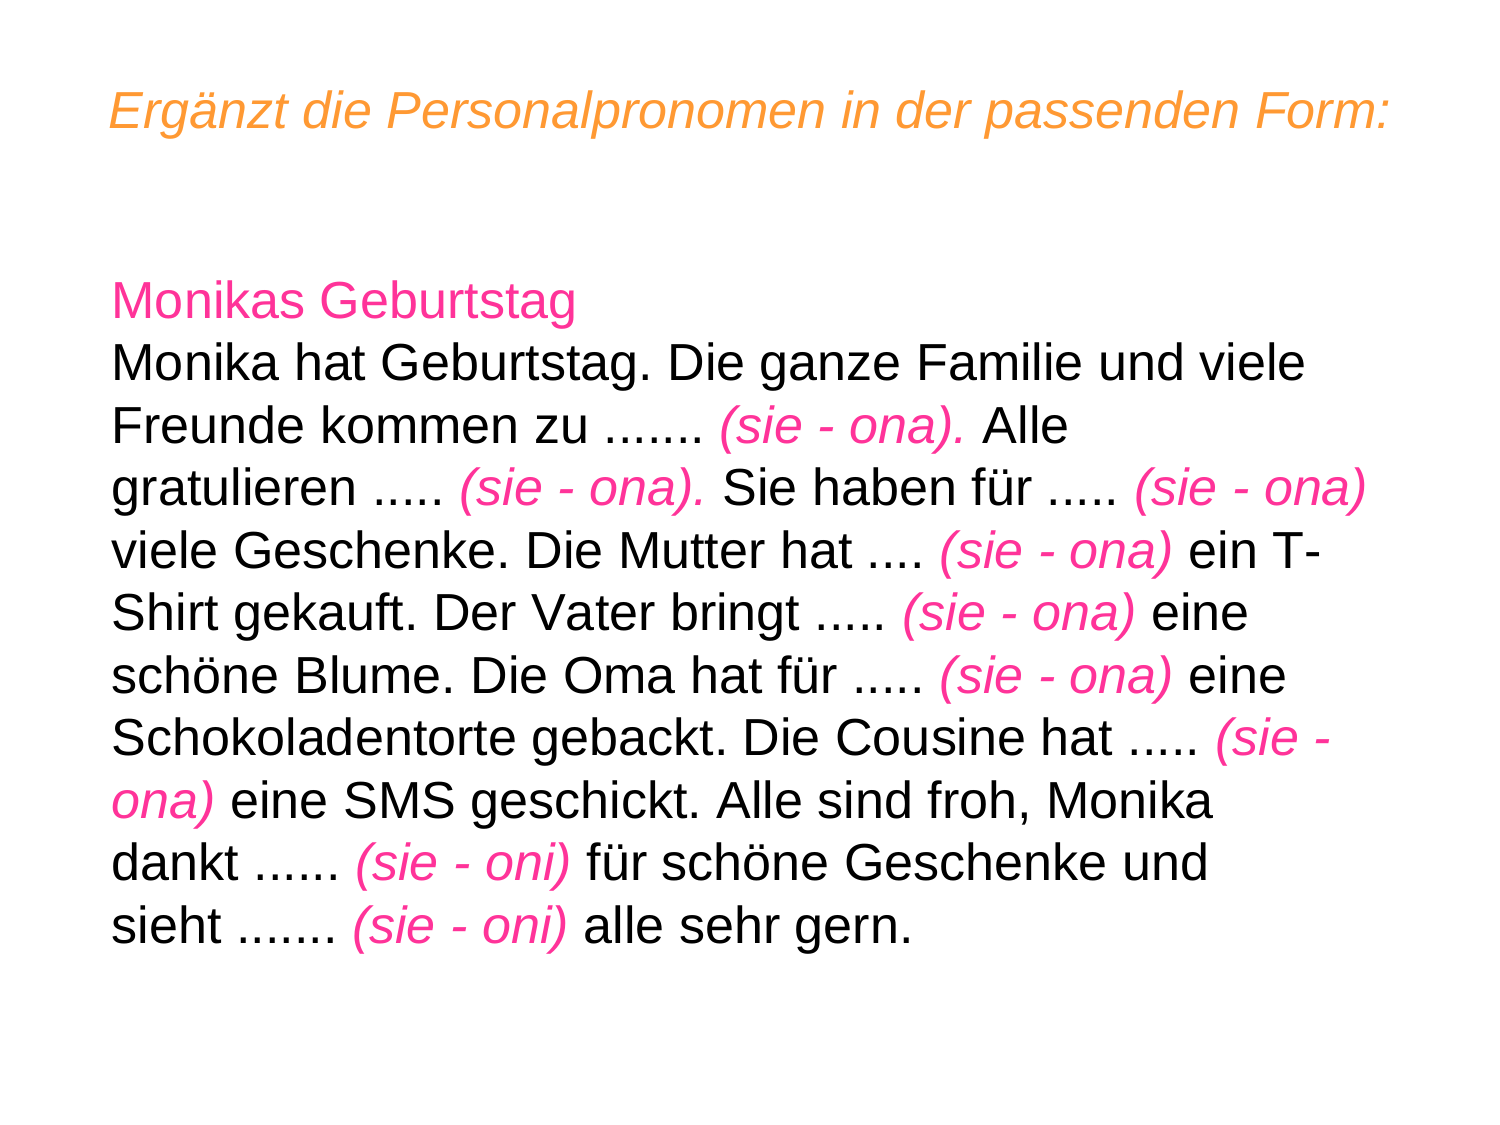

# Ergänzt die Personalpronomen in der passenden Form:
Monikas Geburtstag
Monika hat Geburtstag. Die ganze Familie und viele Freunde kommen zu ....... (sie - ona). Alle gratulieren ..... (sie - ona). Sie haben für ..... (sie - ona) viele Geschenke. Die Mutter hat .... (sie - ona) ein T-Shirt gekauft. Der Vater bringt ..... (sie - ona) eine schöne Blume. Die Oma hat für ..... (sie - ona) eine Schokoladentorte gebackt. Die Cousine hat ..... (sie -ona) eine SMS geschickt. Alle sind froh, Monika dankt ...... (sie - oni) für schöne Geschenke und sieht ....... (sie - oni) alle sehr gern.